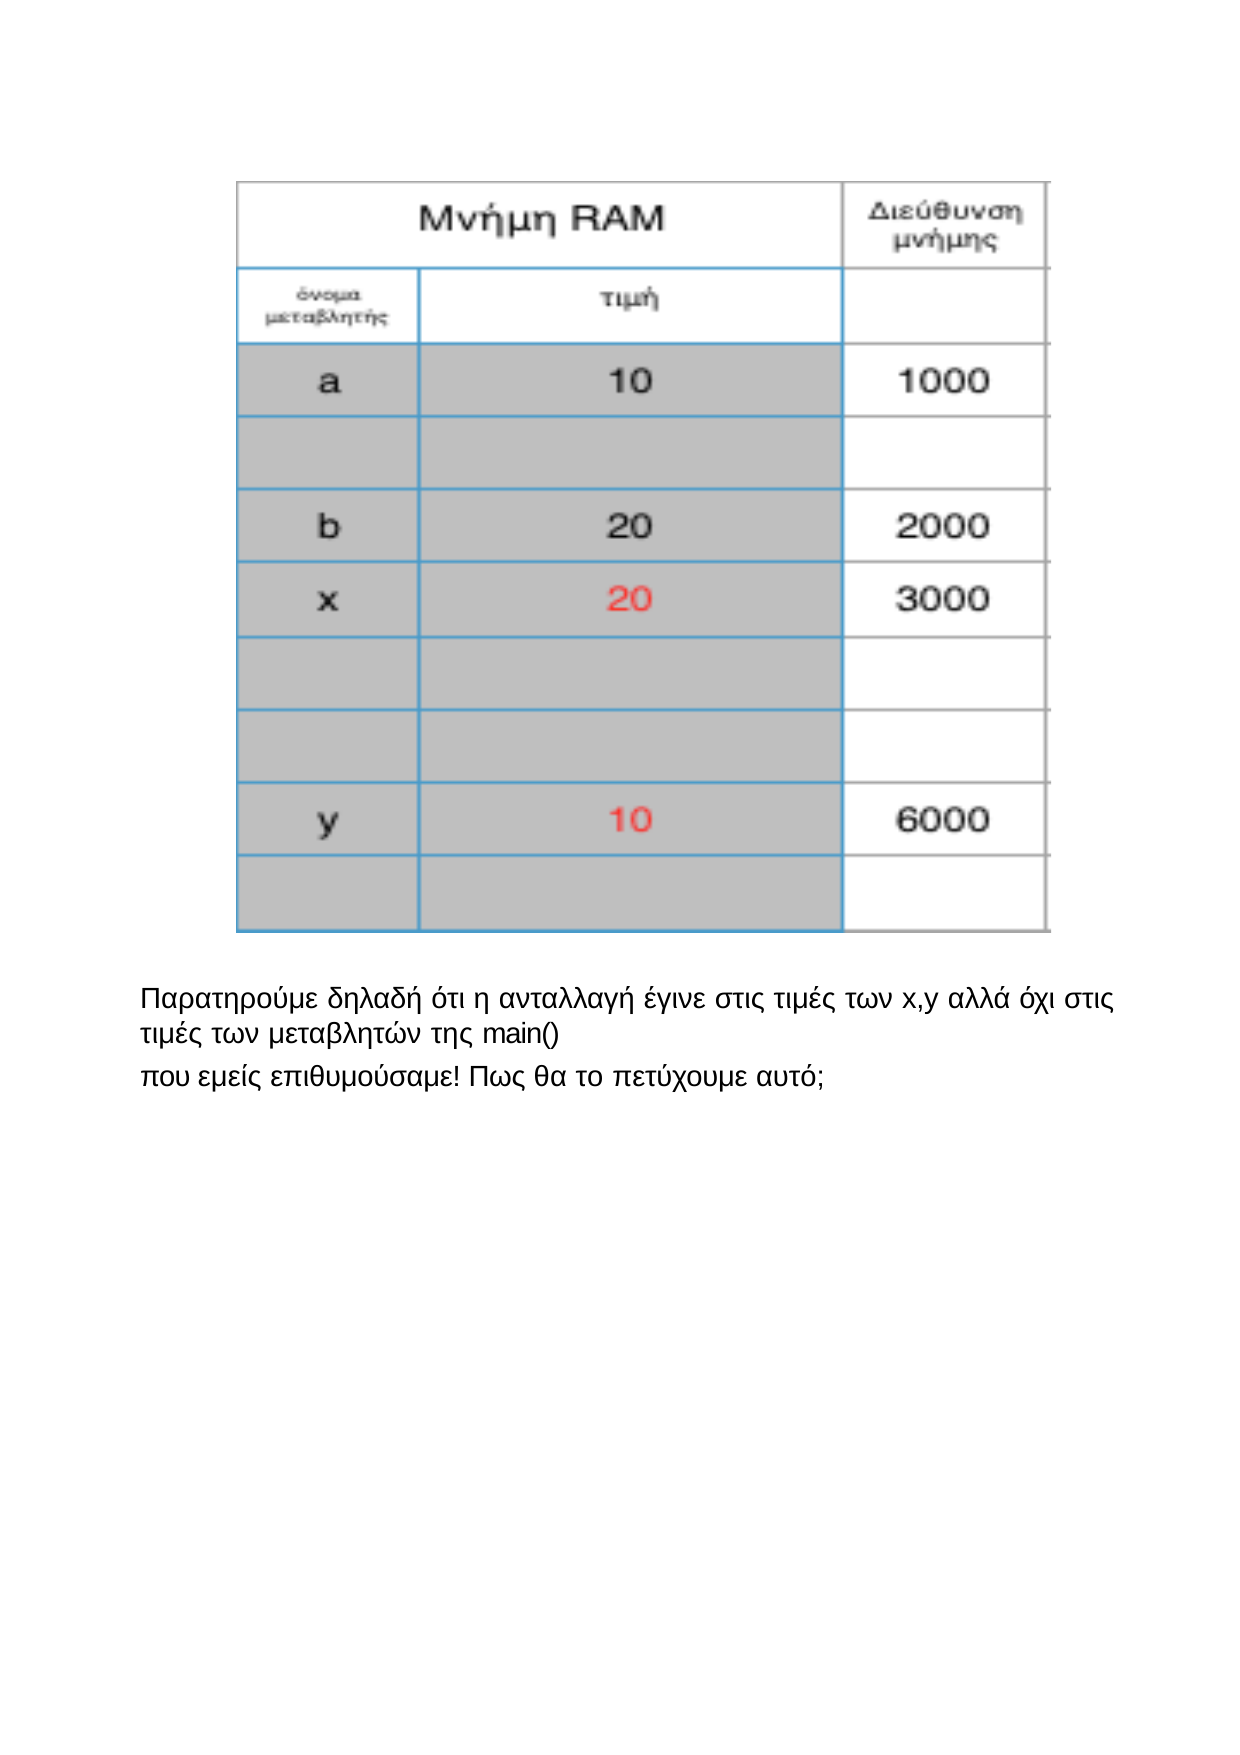

Παρατηρούμε δηλαδή ότι η ανταλλαγή έγινε στις τιμές των x,y αλλά όχι στις τιμές των μεταβλητών της main()
που εμείς επιθυμούσαμε! Πως θα το πετύχουμε αυτό;